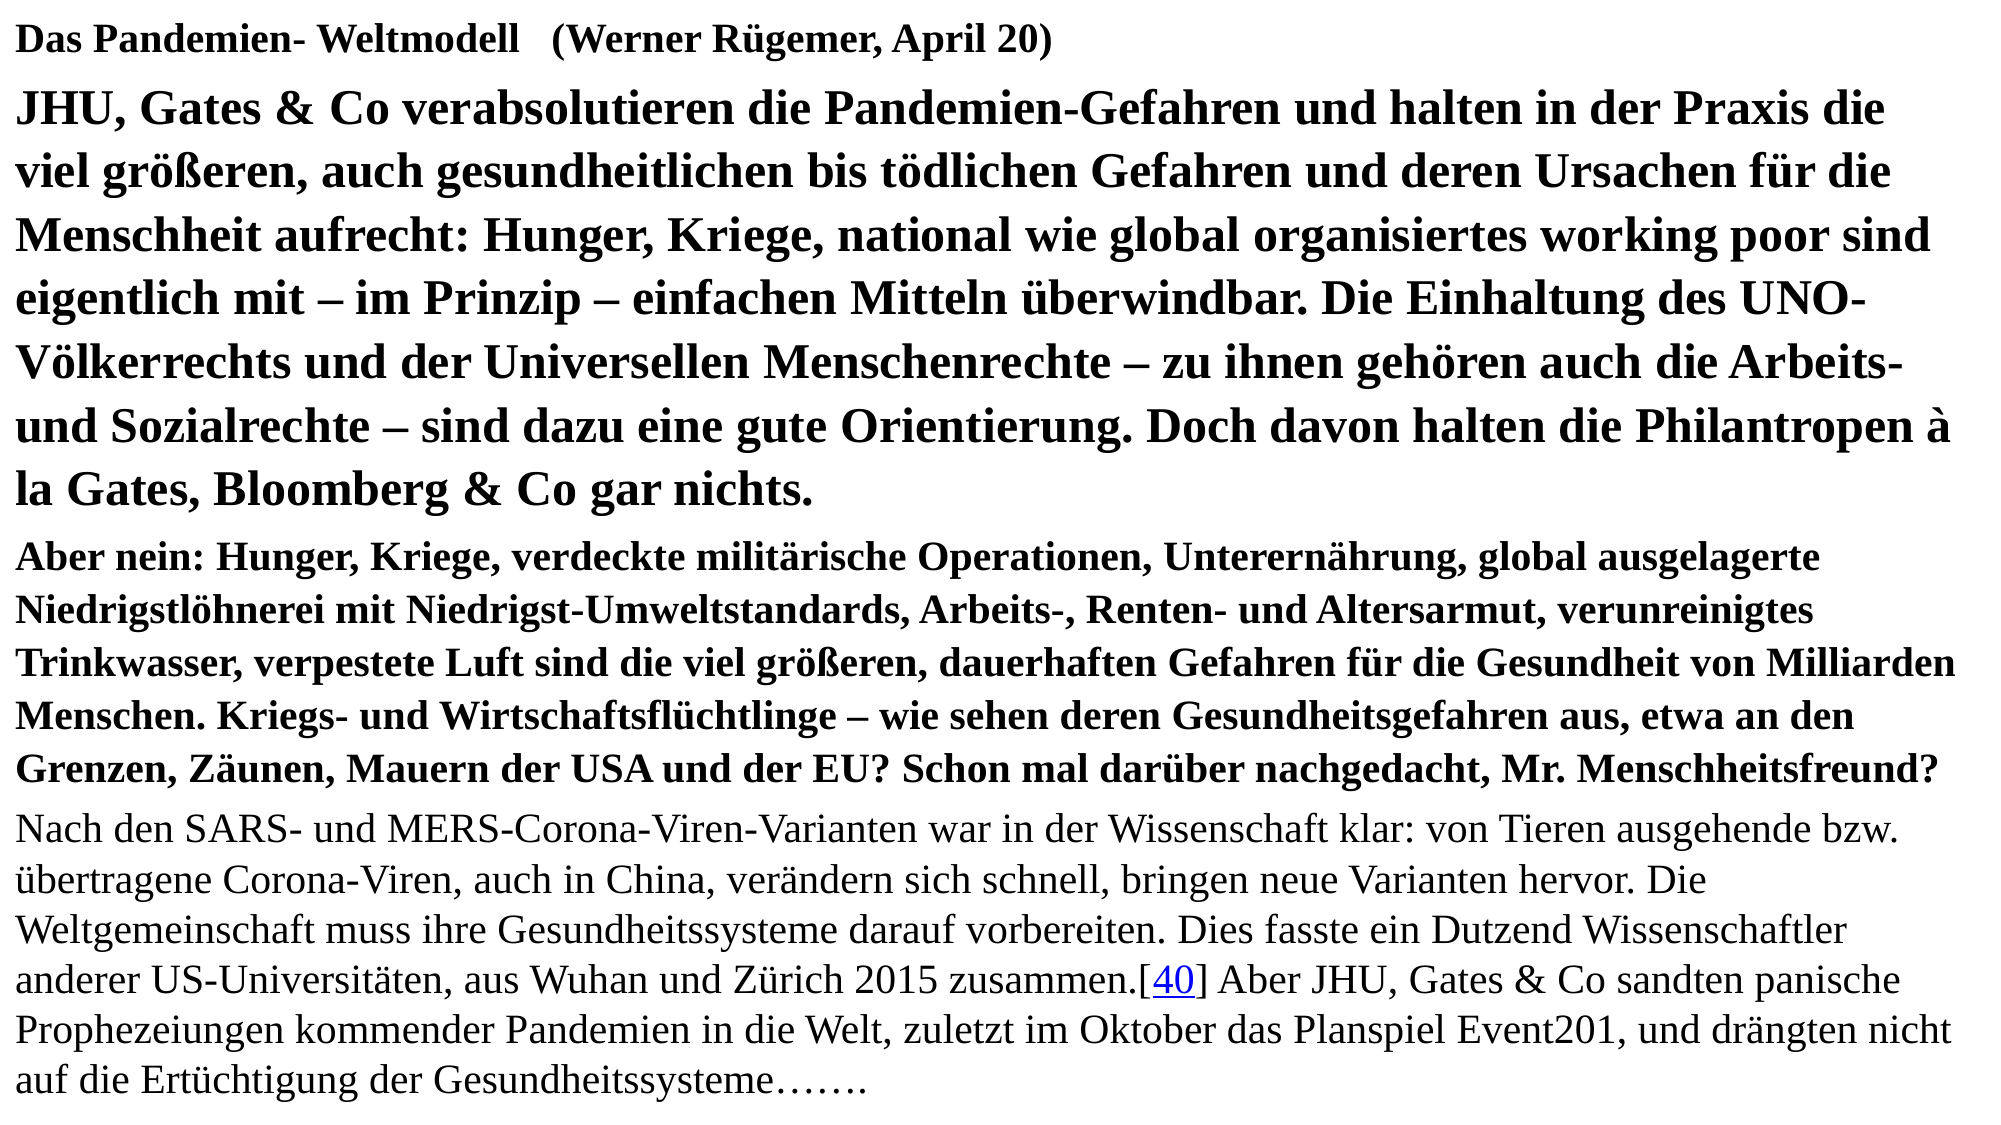

Das Pandemien- Weltmodell (Werner Rügemer, April 20)
JHU, Gates & Co verabsolutieren die Pandemien-Gefahren und halten in der Praxis die viel größeren, auch gesundheitlichen bis tödlichen Gefahren und deren Ursachen für die Menschheit aufrecht: Hunger, Kriege, national wie global organisiertes working poor sind eigentlich mit – im Prinzip – einfachen Mitteln überwindbar. Die Einhaltung des UNO-Völkerrechts und der Universellen Menschenrechte – zu ihnen gehören auch die Arbeits- und Sozialrechte – sind dazu eine gute Orientierung. Doch davon halten die Philantropen à la Gates, Bloomberg & Co gar nichts.
Aber nein: Hunger, Kriege, verdeckte militärische Operationen, Unterernährung, global ausgelagerte Niedrigstlöhnerei mit Niedrigst-Umweltstandards, Arbeits-, Renten- und Altersarmut, verunreinigtes Trinkwasser, verpestete Luft sind die viel größeren, dauerhaften Gefahren für die Gesundheit von Milliarden Menschen. Kriegs- und Wirtschaftsflüchtlinge – wie sehen deren Gesundheitsgefahren aus, etwa an den Grenzen, Zäunen, Mauern der USA und der EU? Schon mal darüber nachgedacht, Mr. Menschheitsfreund?
Nach den SARS- und MERS-Corona-Viren-Varianten war in der Wissenschaft klar: von Tieren ausgehende bzw. übertragene Corona-Viren, auch in China, verändern sich schnell, bringen neue Varianten hervor. Die Weltgemeinschaft muss ihre Gesundheitssysteme darauf vorbereiten. Dies fasste ein Dutzend Wissenschaftler anderer US-Universitäten, aus Wuhan und Zürich 2015 zusammen.[40] Aber JHU, Gates & Co sandten panische Prophezeiungen kommender Pandemien in die Welt, zuletzt im Oktober das Planspiel Event201, und drängten nicht auf die Ertüchtigung der Gesundheitssysteme…….